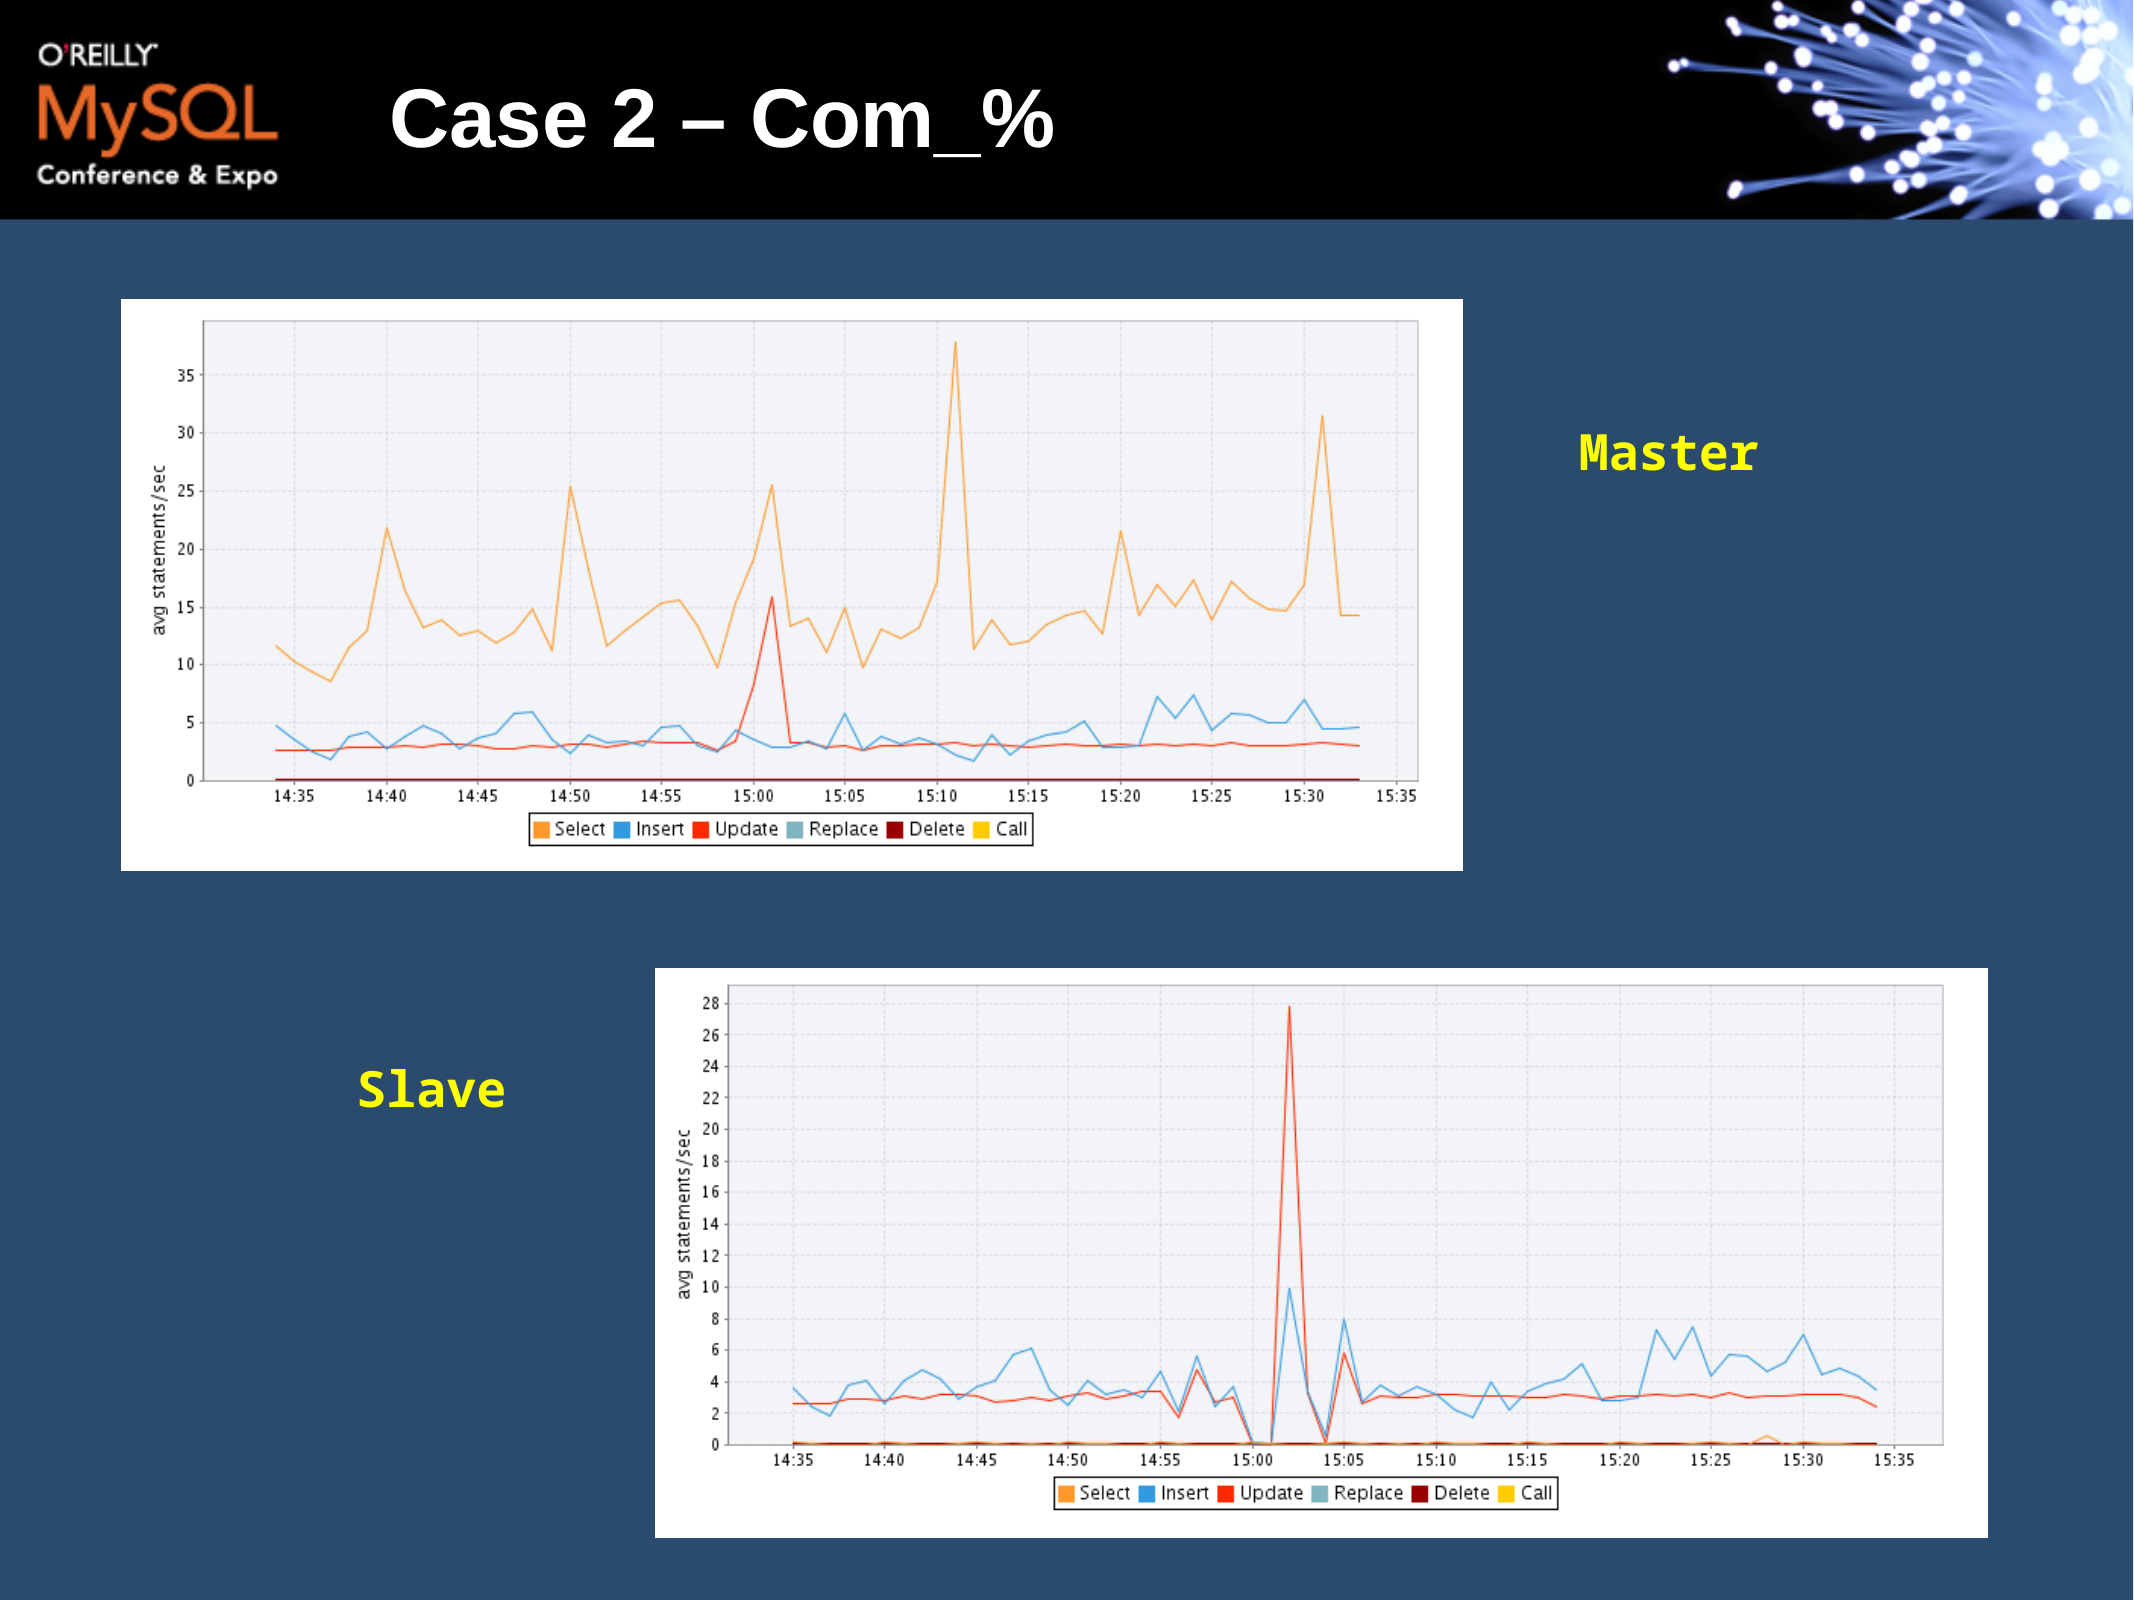

# Case 2 – Com_%
Master
Slave